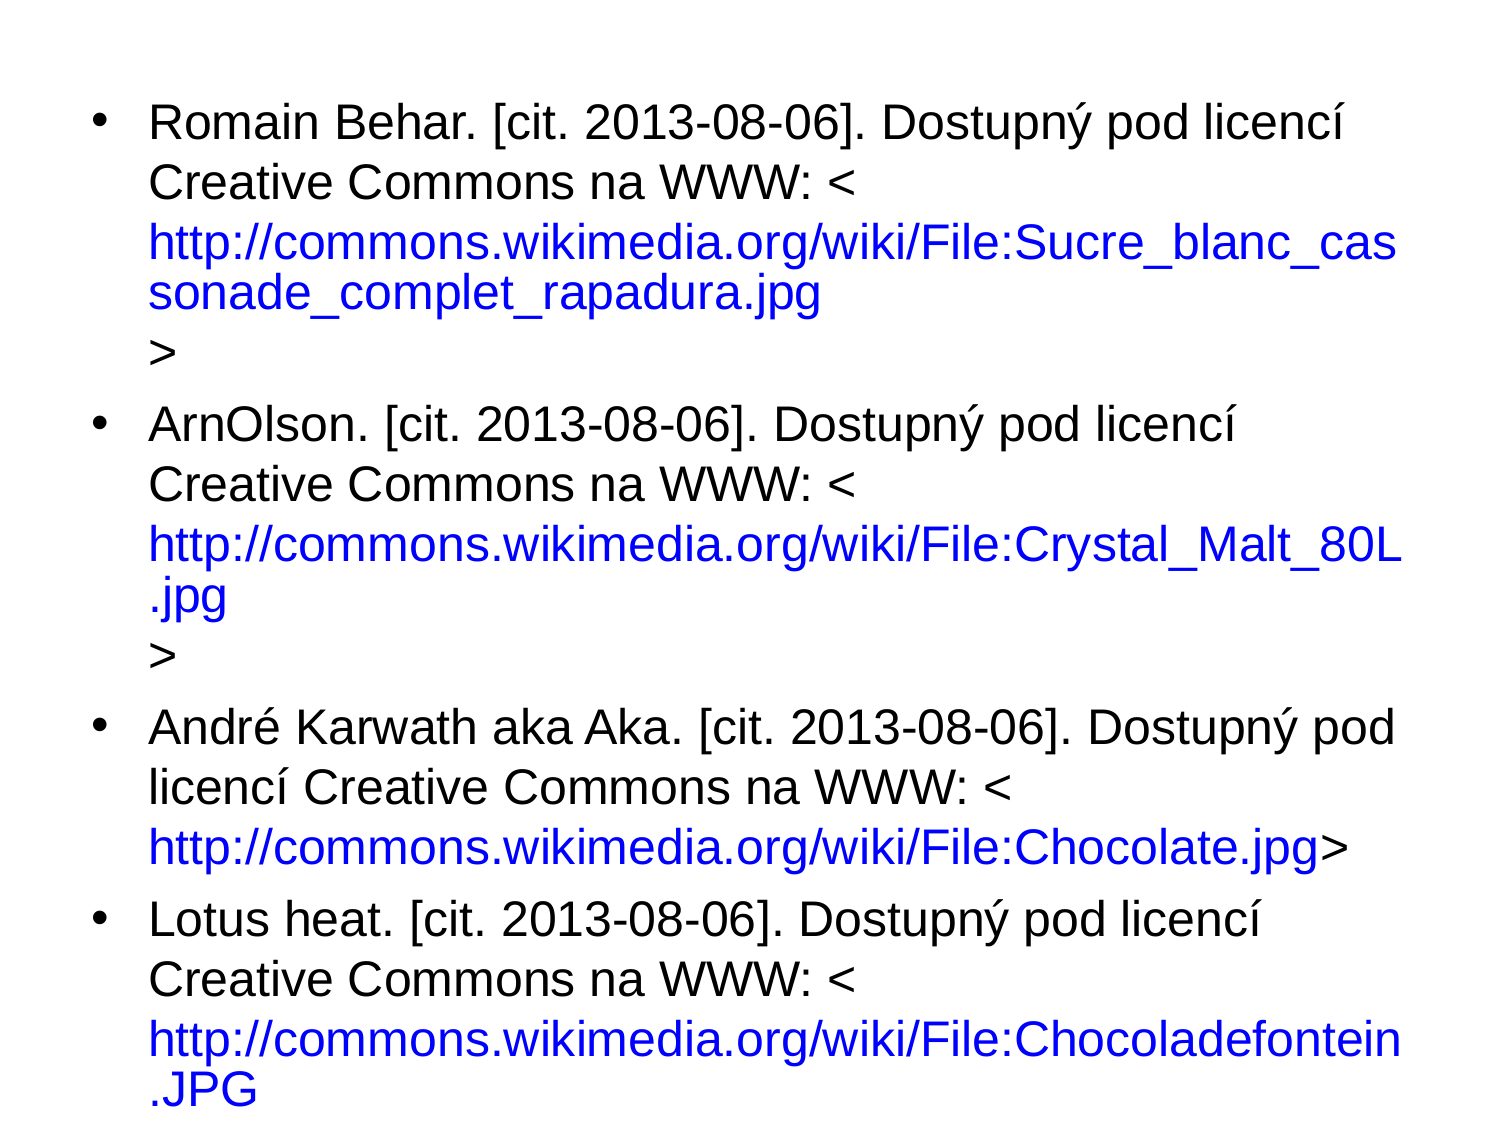

# Romain Behar. [cit. 2013-08-06]. Dostupný pod licencí Creative Commons na WWW: <http://commons.wikimedia.org/wiki/File:Sucre_blanc_cassonade_complet_rapadura.jpg>
ArnOlson. [cit. 2013-08-06]. Dostupný pod licencí Creative Commons na WWW: <http://commons.wikimedia.org/wiki/File:Crystal_Malt_80L.jpg>
André Karwath aka Aka. [cit. 2013-08-06]. Dostupný pod licencí Creative Commons na WWW: <http://commons.wikimedia.org/wiki/File:Chocolate.jpg>
Lotus heat. [cit. 2013-08-06]. Dostupný pod licencí Creative Commons na WWW: <http://commons.wikimedia.org/wiki/File:Chocoladefontein.JPG>